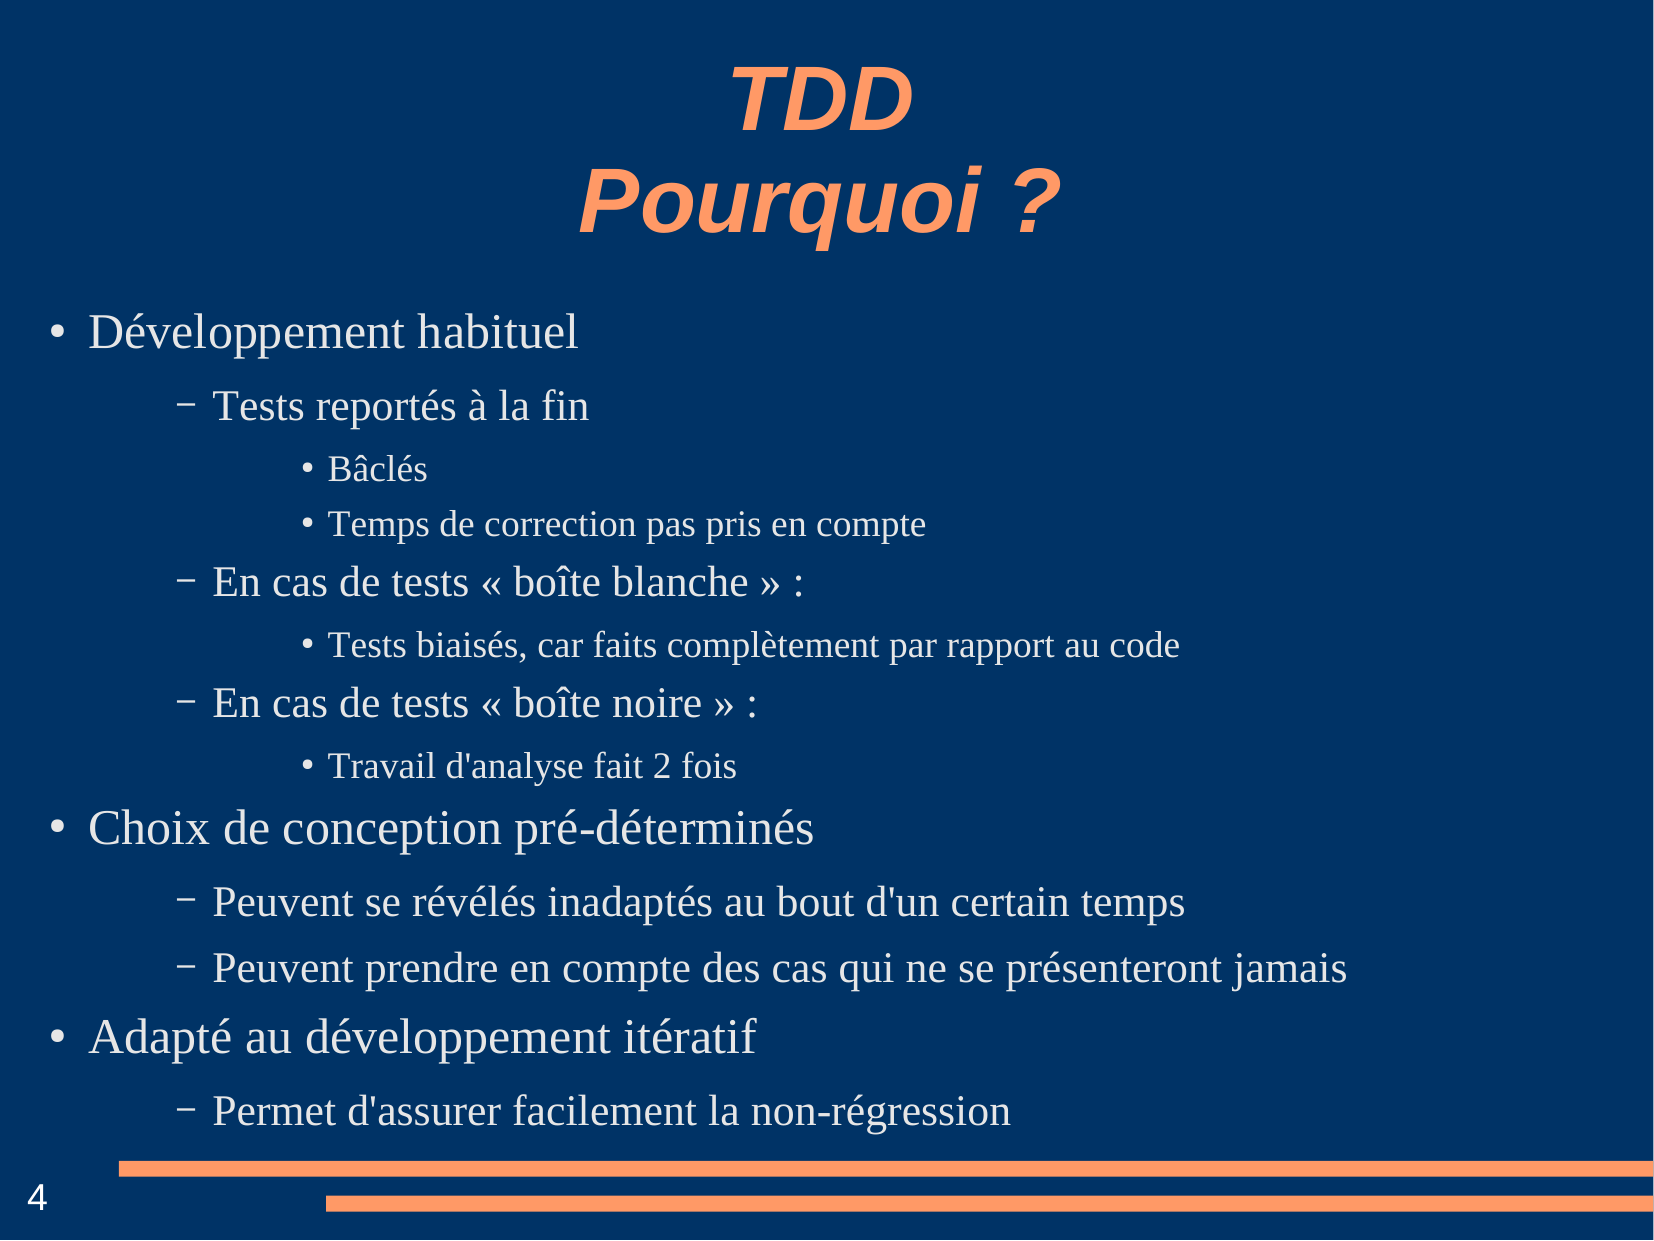

# TDD Pourquoi ?
Développement habituel
Tests reportés à la fin
Bâclés
Temps de correction pas pris en compte
En cas de tests « boîte blanche » :
Tests biaisés, car faits complètement par rapport au code
En cas de tests « boîte noire » :
Travail d'analyse fait 2 fois
Choix de conception pré-déterminés
Peuvent se révélés inadaptés au bout d'un certain temps
Peuvent prendre en compte des cas qui ne se présenteront jamais
Adapté au développement itératif
Permet d'assurer facilement la non-régression